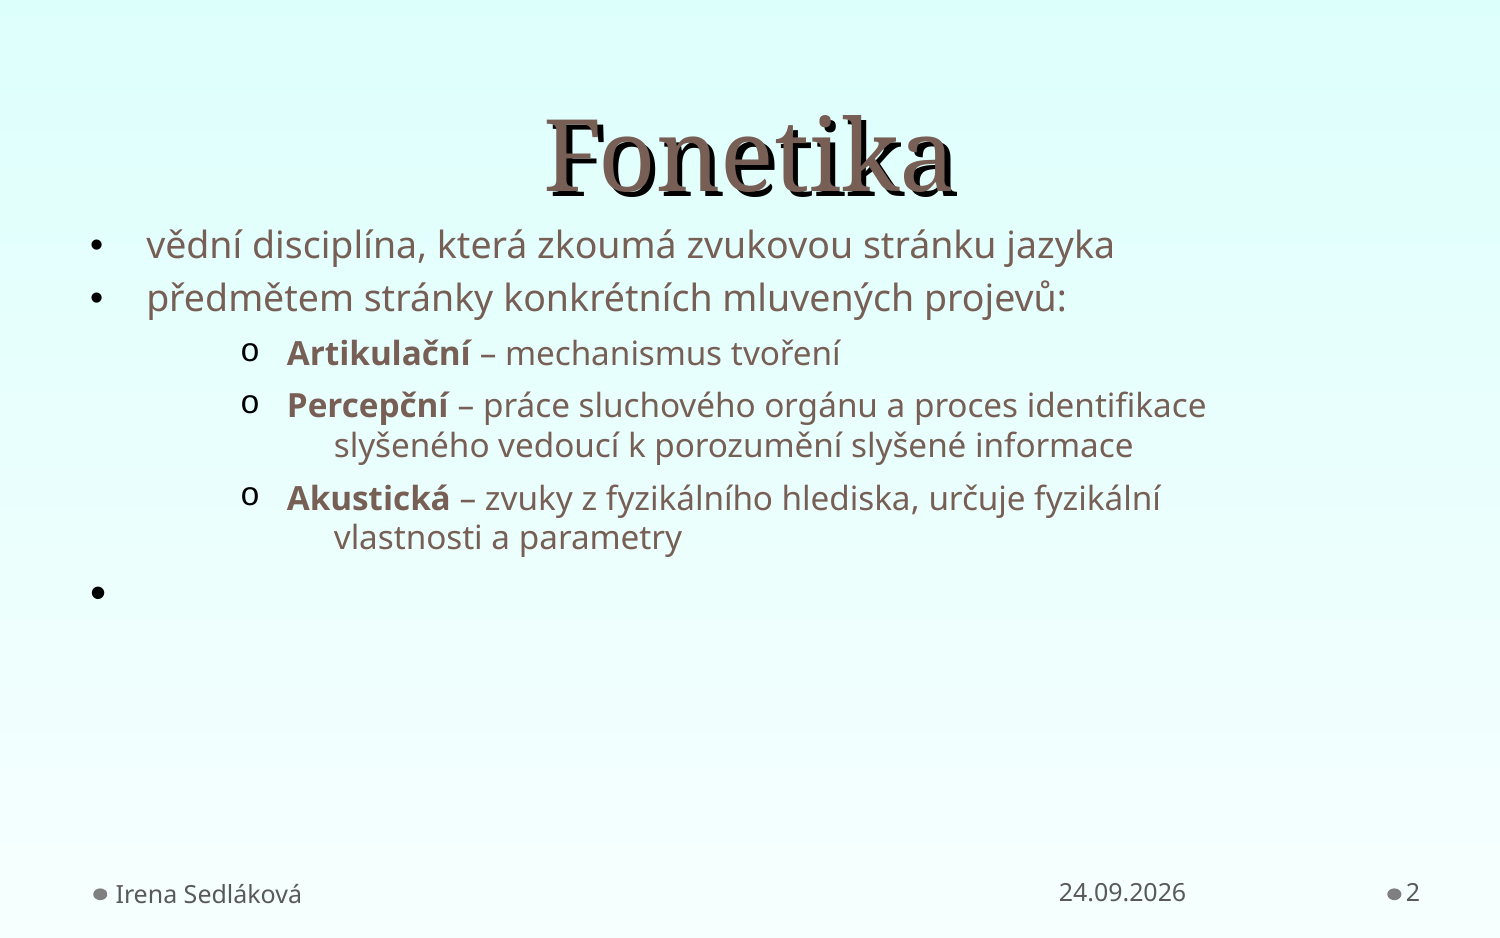

# Fonetika
vědní disciplína, která zkoumá zvukovou stránku jazyka
předmětem stránky konkrétních mluvených projevů:
Artikulační – mechanismus tvoření
Percepční – práce sluchového orgánu a proces identifikace
slyšeného vedoucí k porozumění slyšené informace
Akustická – zvuky z fyzikálního hlediska, určuje fyzikální
vlastnosti a parametry
Irena Sedláková
2